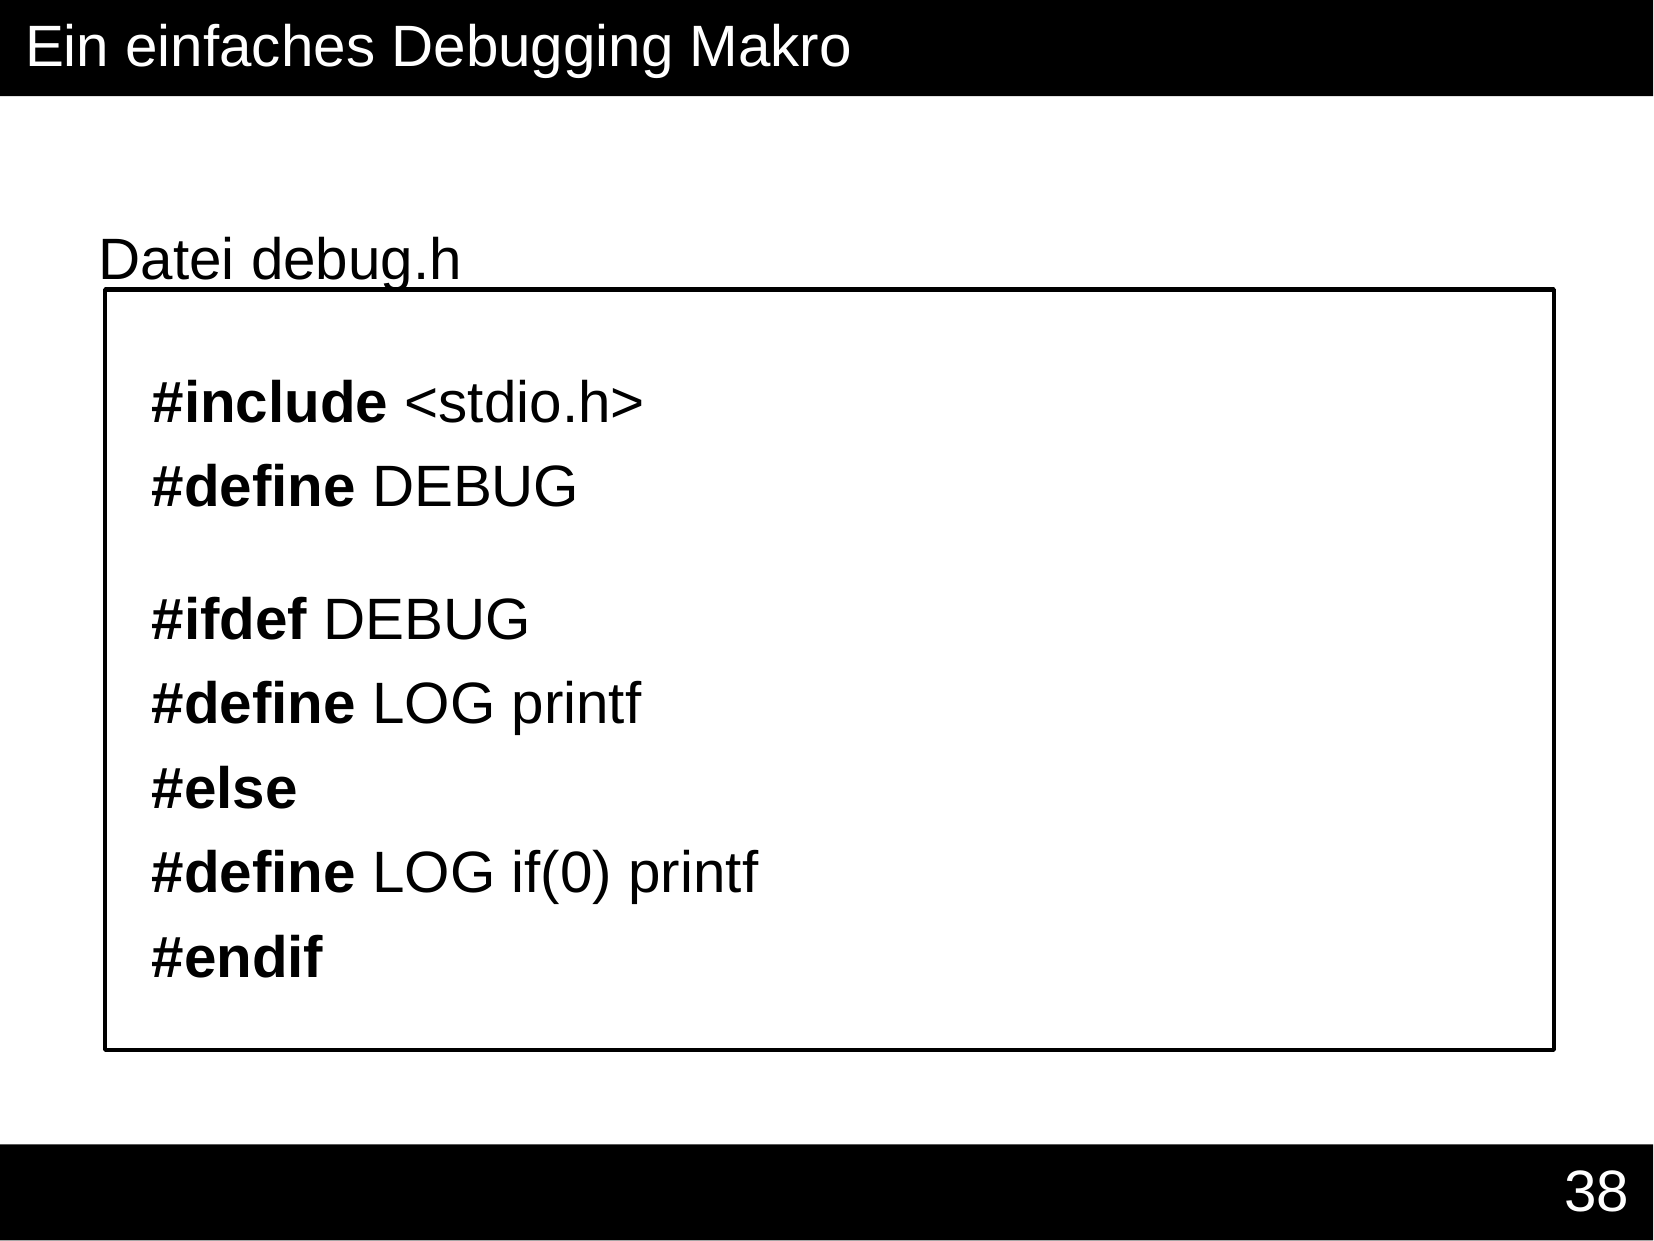

Ein einfaches Debugging Makro
Datei debug.h
#include <stdio.h>
#define DEBUG
#ifdef DEBUG
#define LOG printf
#else
#define LOG if(0) printf
#endif
38